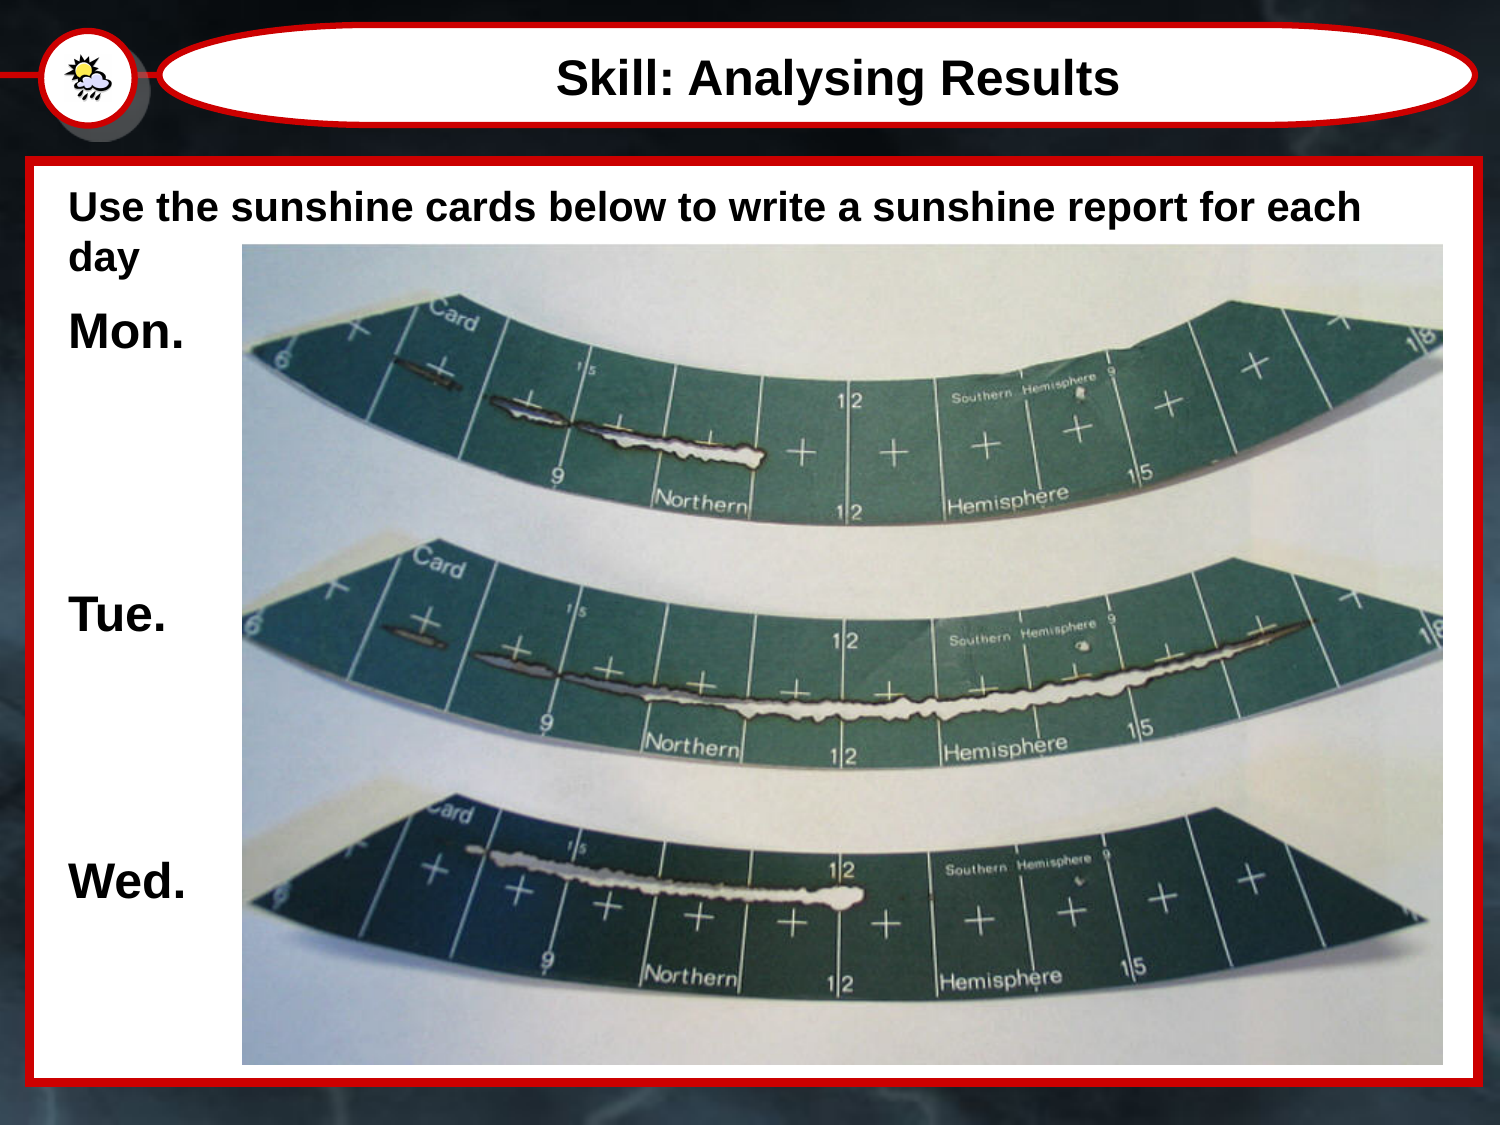

Skill: Analysing Results
Use the sunshine cards below to write a sunshine report for each day
Mon.
Tue.
Wed.